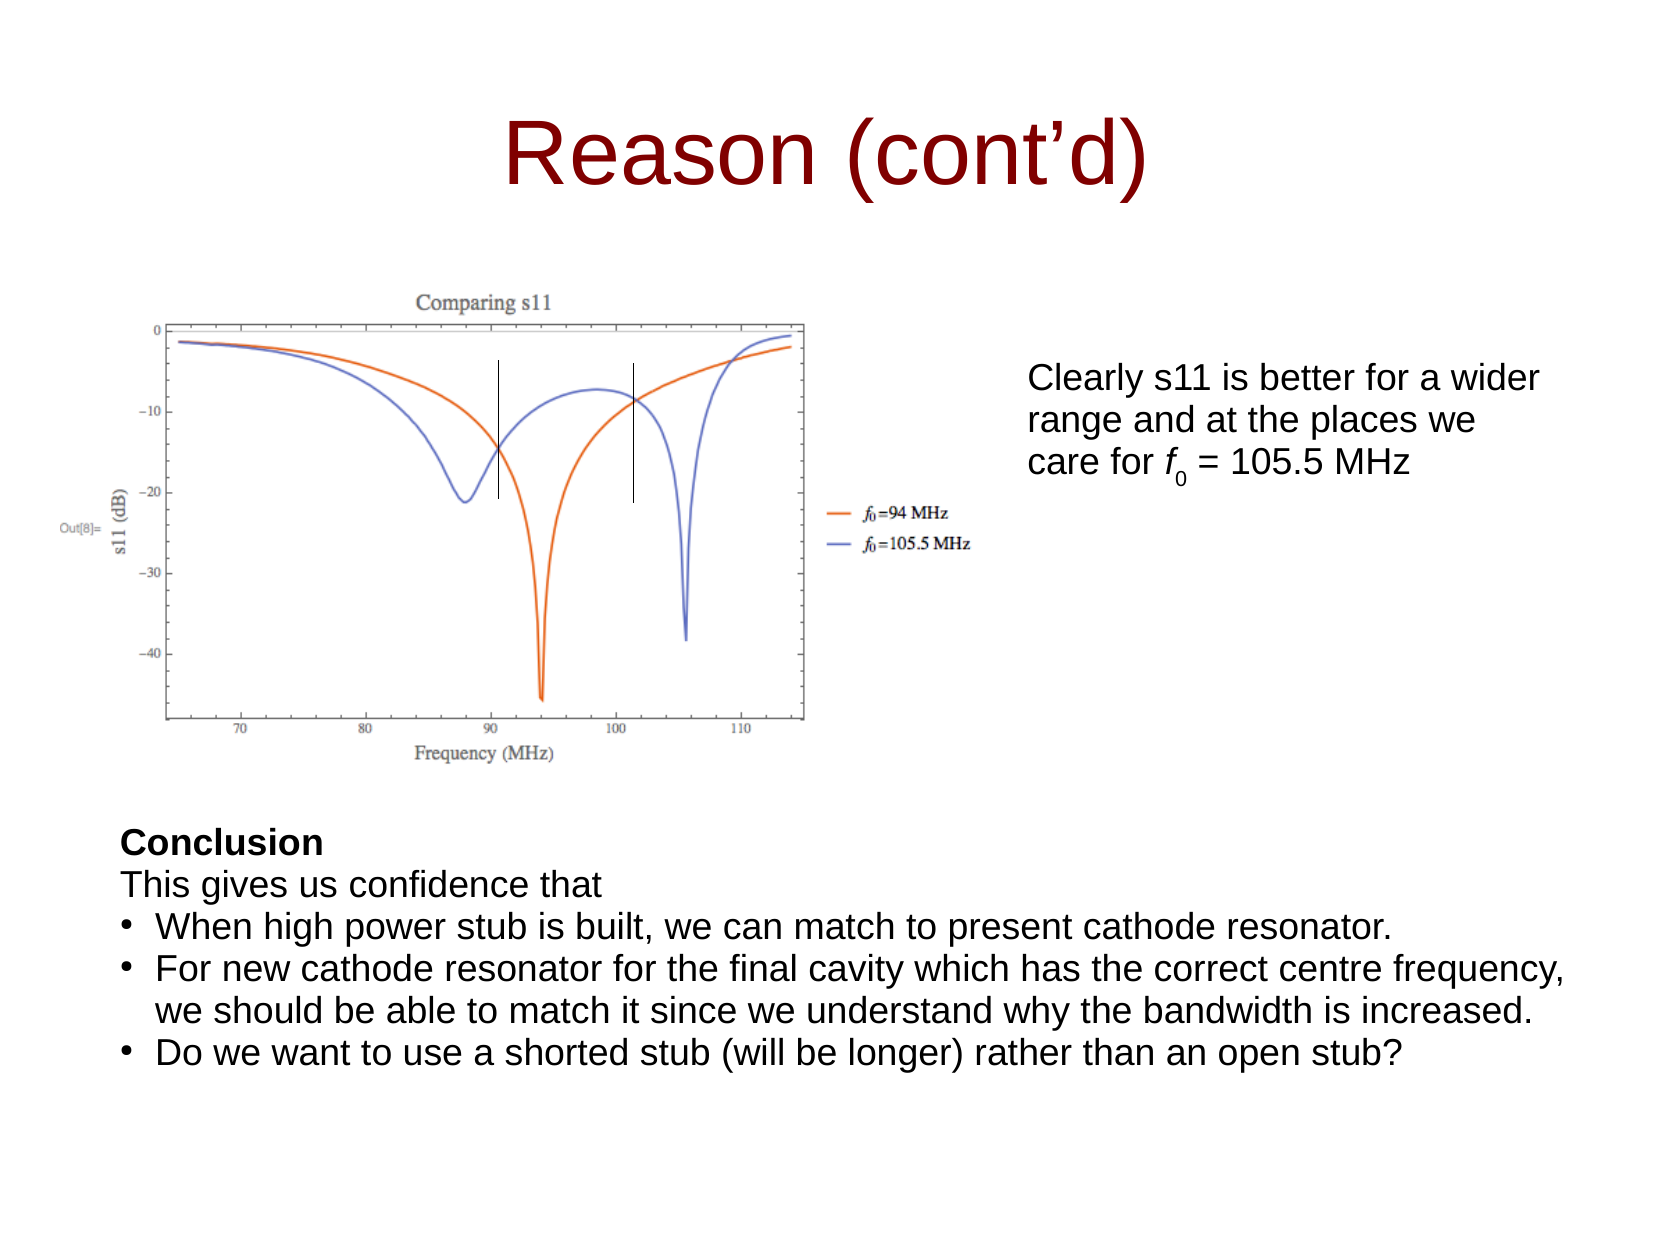

# Reason (cont’d)
Clearly s11 is better for a wider range and at the places we care for f0 = 105.5 MHz
Conclusion
This gives us confidence that
When high power stub is built, we can match to present cathode resonator.
For new cathode resonator for the final cavity which has the correct centre frequency, we should be able to match it since we understand why the bandwidth is increased.
Do we want to use a shorted stub (will be longer) rather than an open stub?